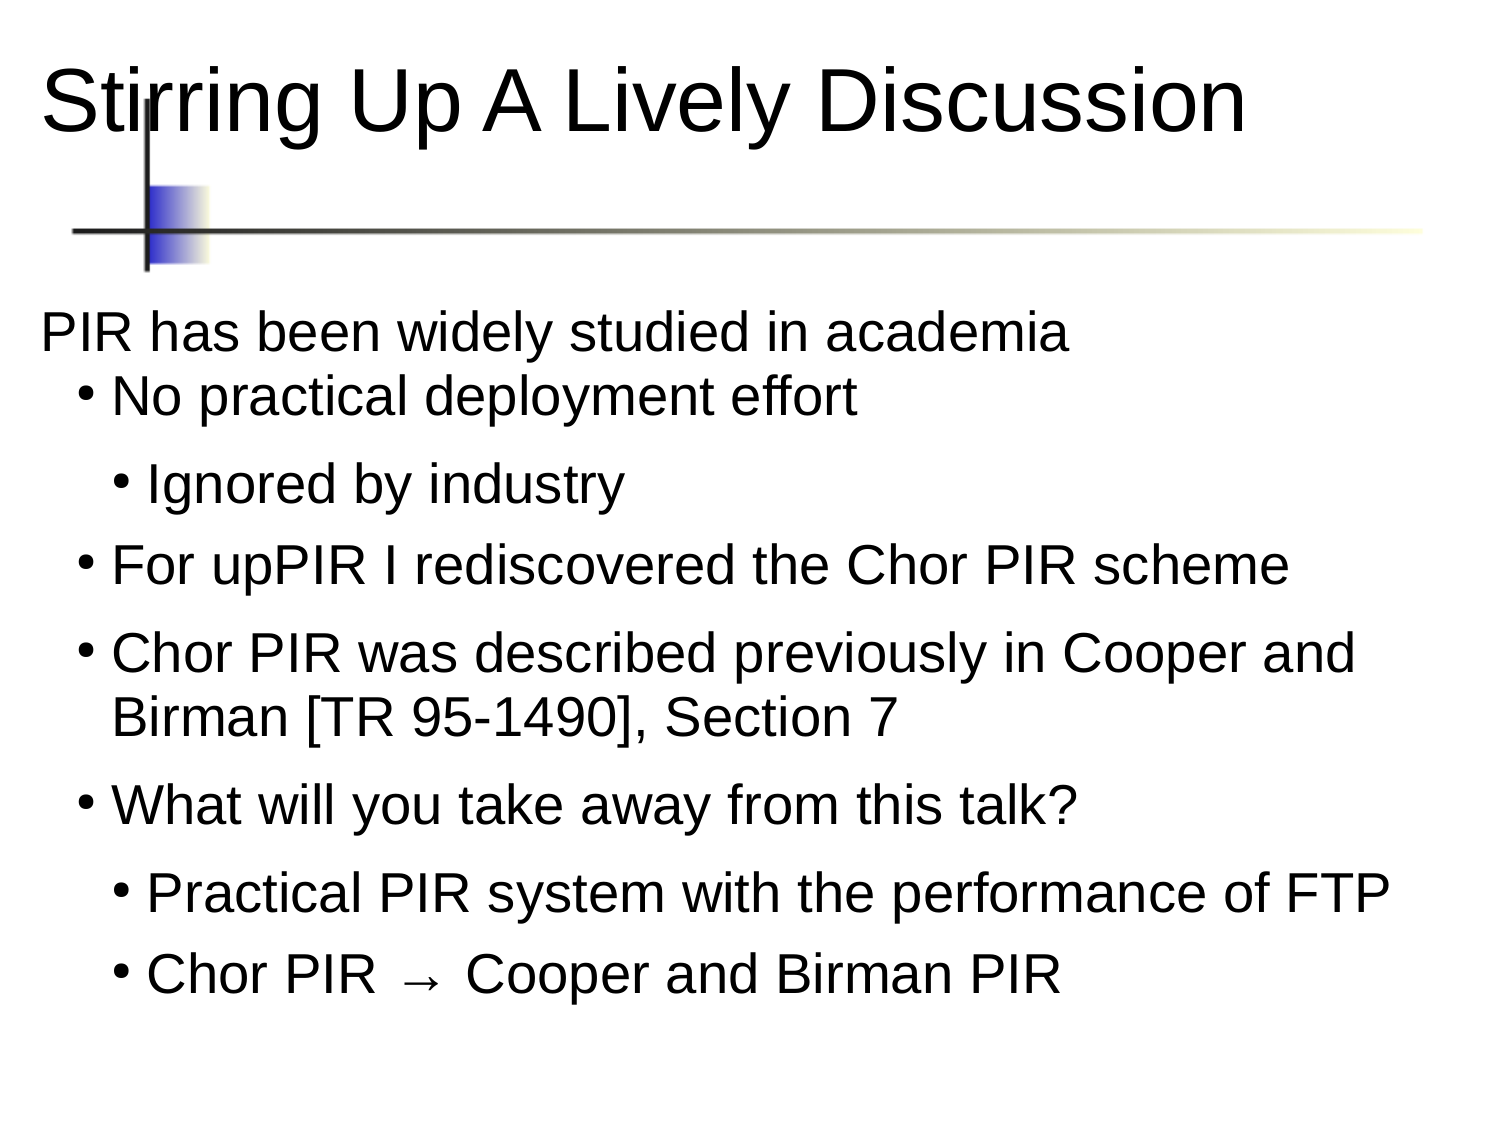

# Stirring Up A Lively Discussion
PIR has been widely studied in academia
No practical deployment effort
Ignored by industry
For upPIR I rediscovered the Chor PIR scheme
Chor PIR was described previously in Cooper and Birman [TR 95-1490], Section 7
What will you take away from this talk?
Practical PIR system with the performance of FTP
Chor PIR → Cooper and Birman PIR